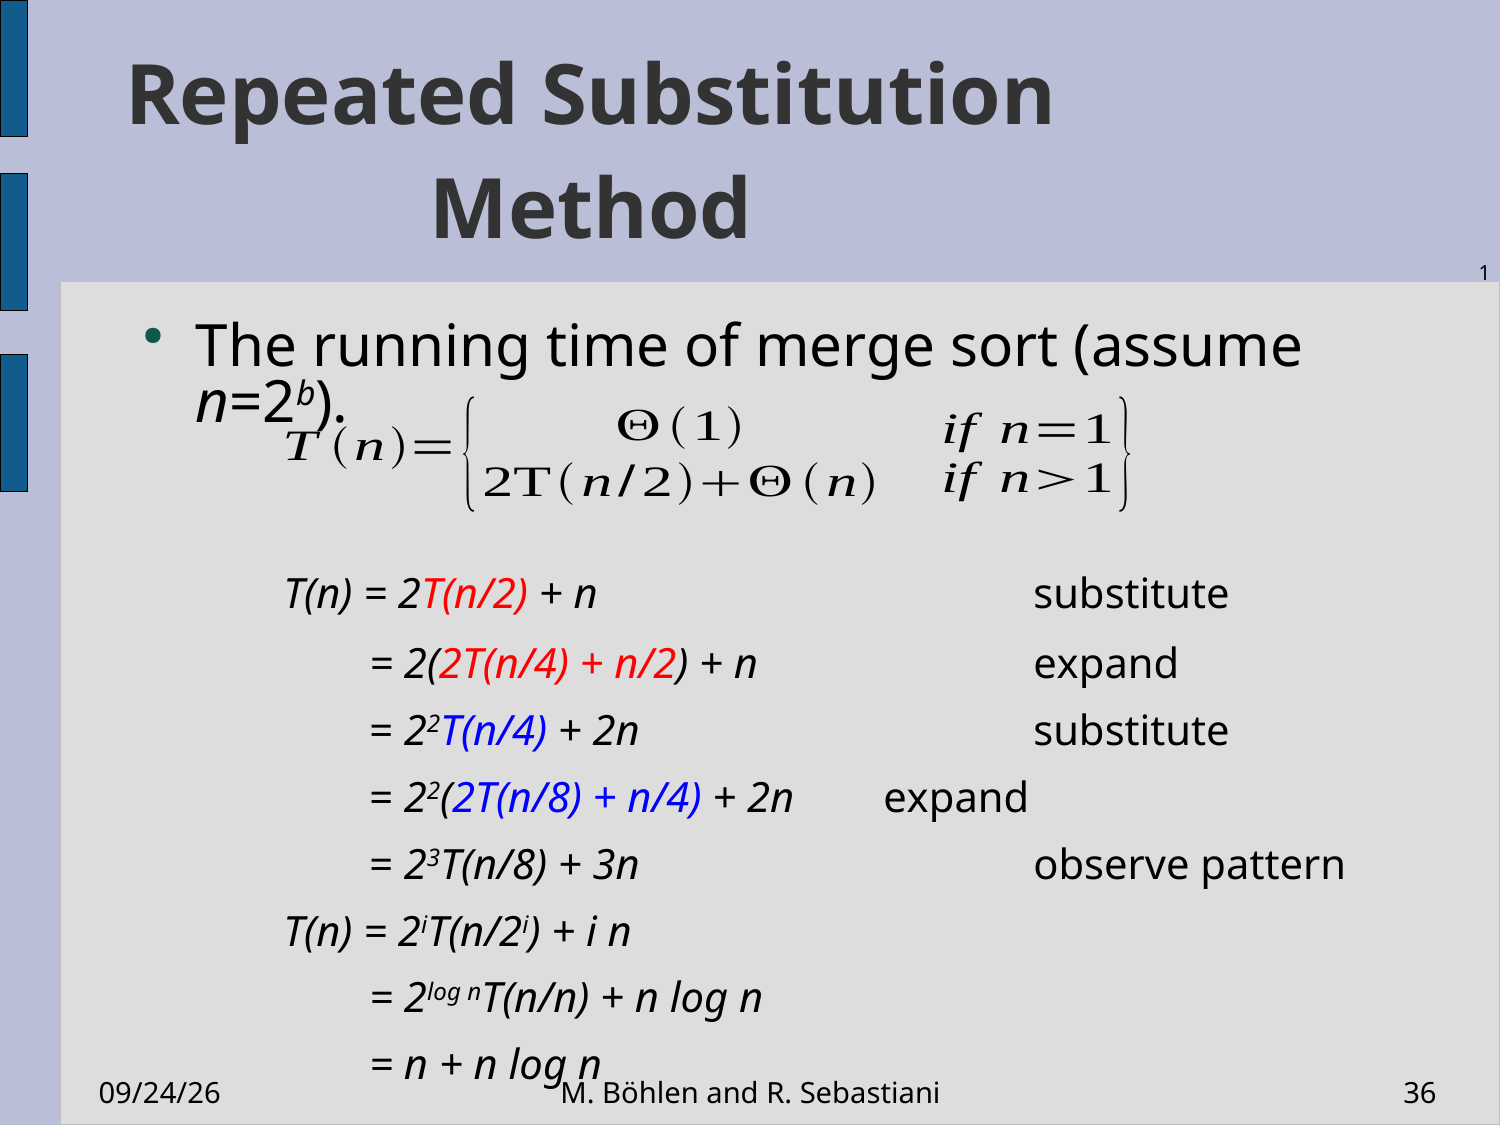

# Repeated Substitution Method
1
The running time of merge sort (assume n=2b).
T(n) = 2T(n/2) + n 			substitute
 = 2(2T(n/4) + n/2) + n 		expand
 = 22T(n/4) + 2n 			substitute
 = 22(2T(n/8) + n/4) + 2n 	expand
 = 23T(n/8) + 3n 			observe pattern
T(n) = 2iT(n/2i) + i n
 = 2log nT(n/n) + n log n
 = n + n log n
M. Böhlen and R. Sebastiani
36